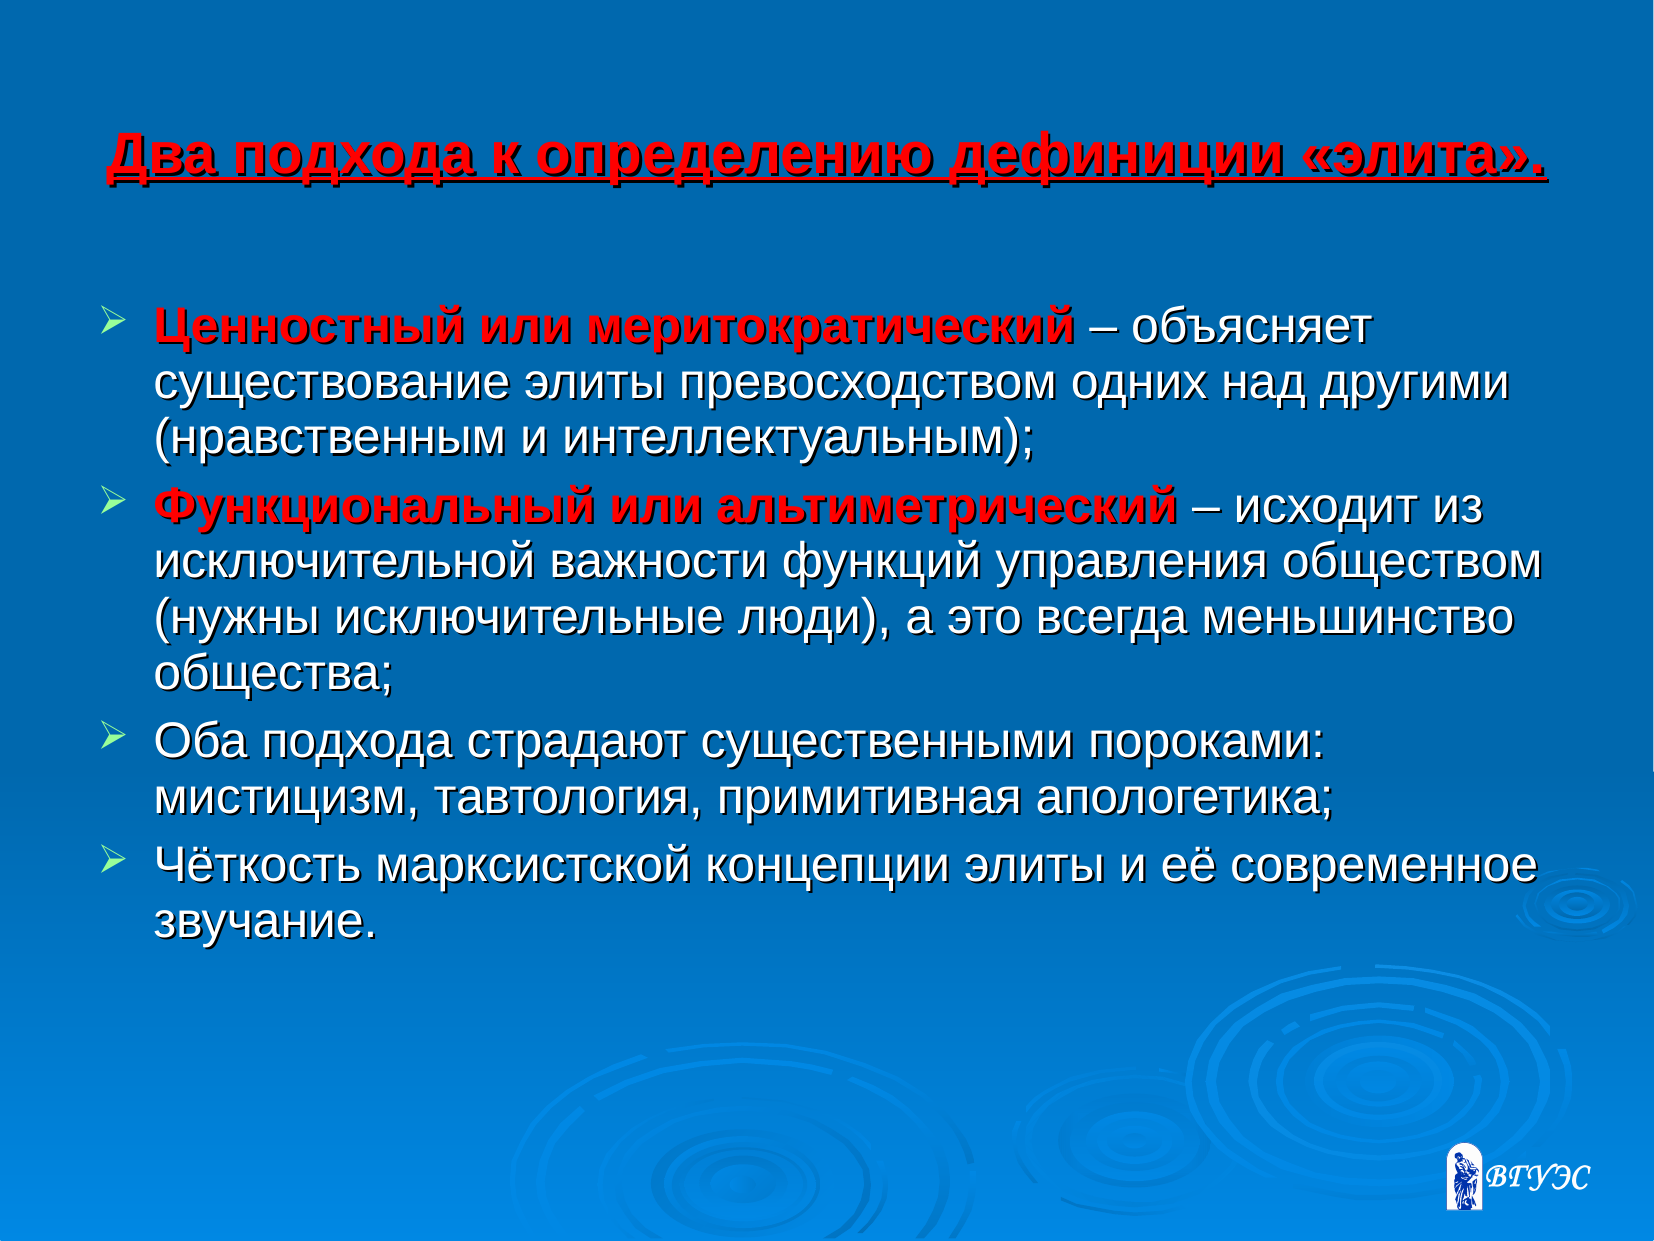

# Два подхода к определению дефиниции «элита».
Ценностный или меритократический – объясняет существование элиты превосходством одних над другими (нравственным и интеллектуальным);
Функциональный или альтиметрический – исходит из исключительной важности функций управления обществом (нужны исключительные люди), а это всегда меньшинство общества;
Оба подхода страдают существенными пороками: мистицизм, тавтология, примитивная апологетика;
Чёткость марксистской концепции элиты и её современное звучание.